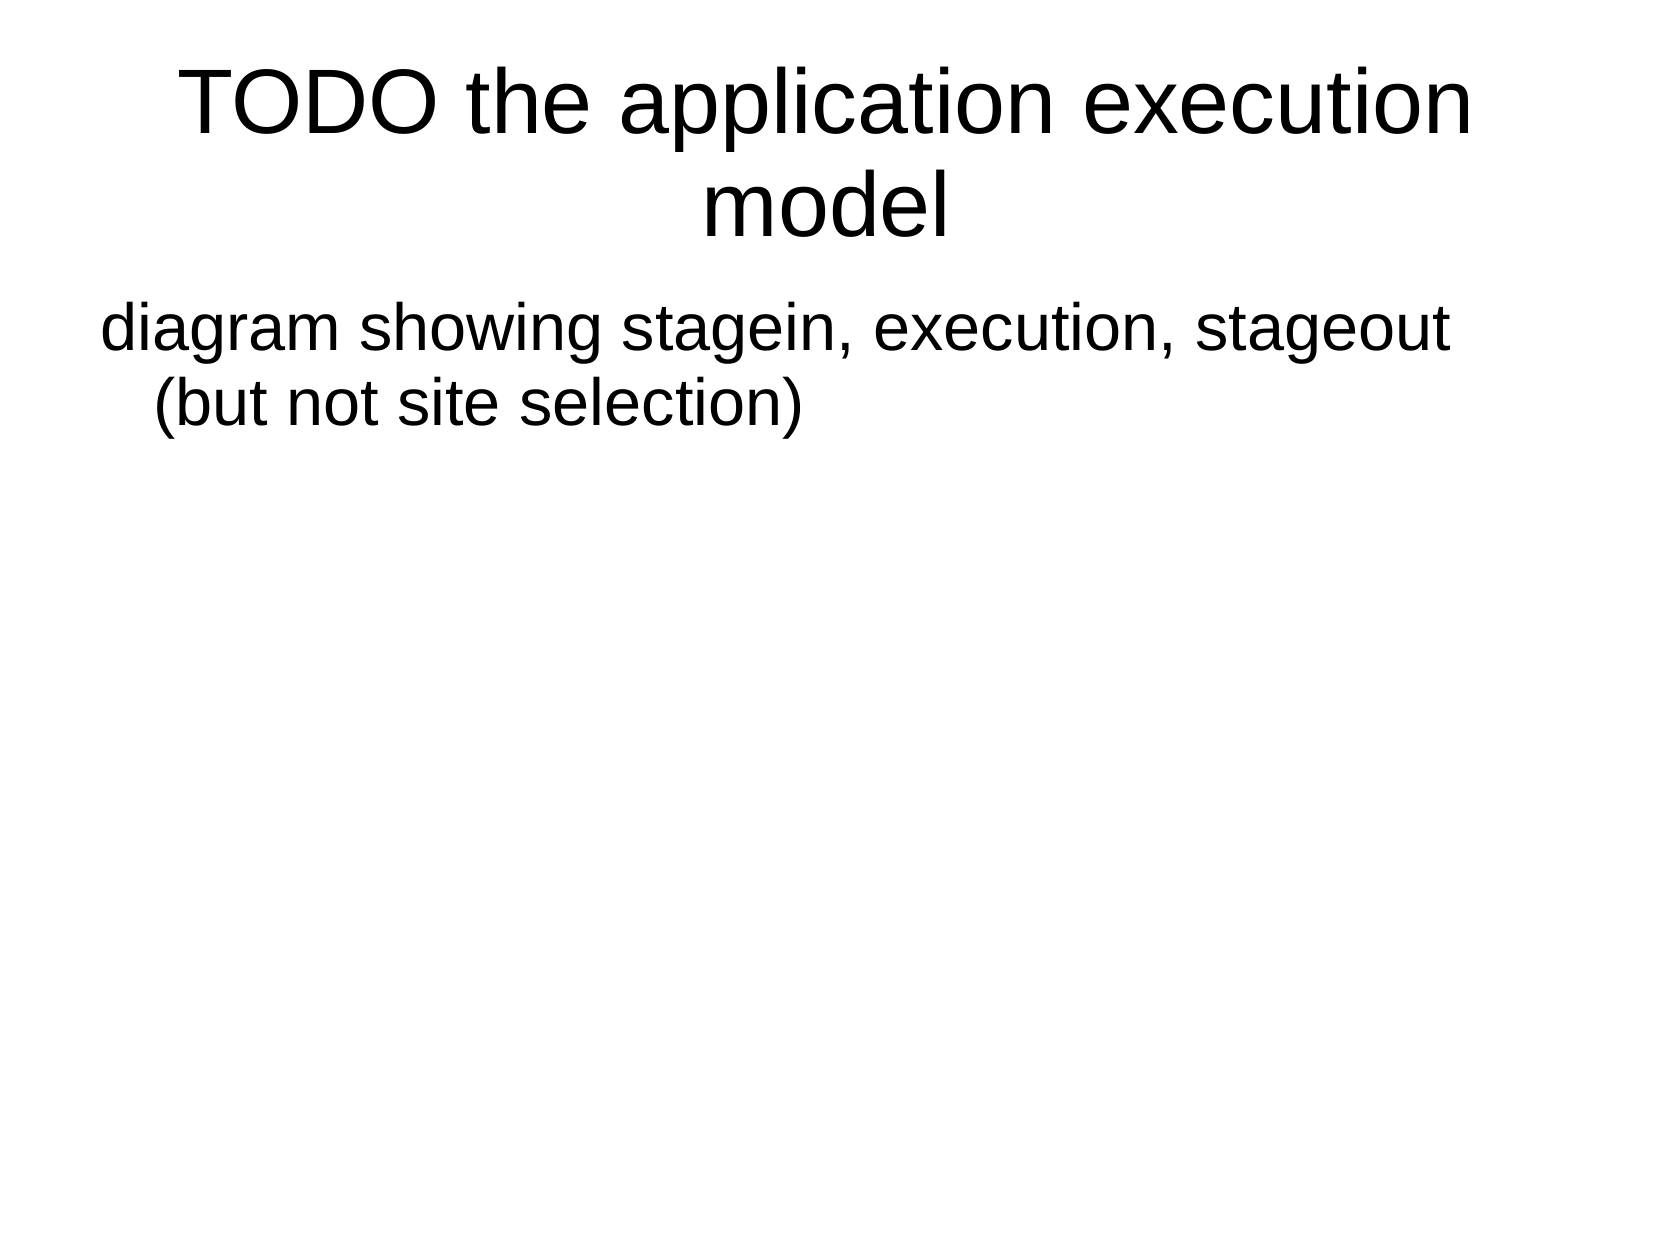

# TODO the application execution model
diagram showing stagein, execution, stageout (but not site selection)